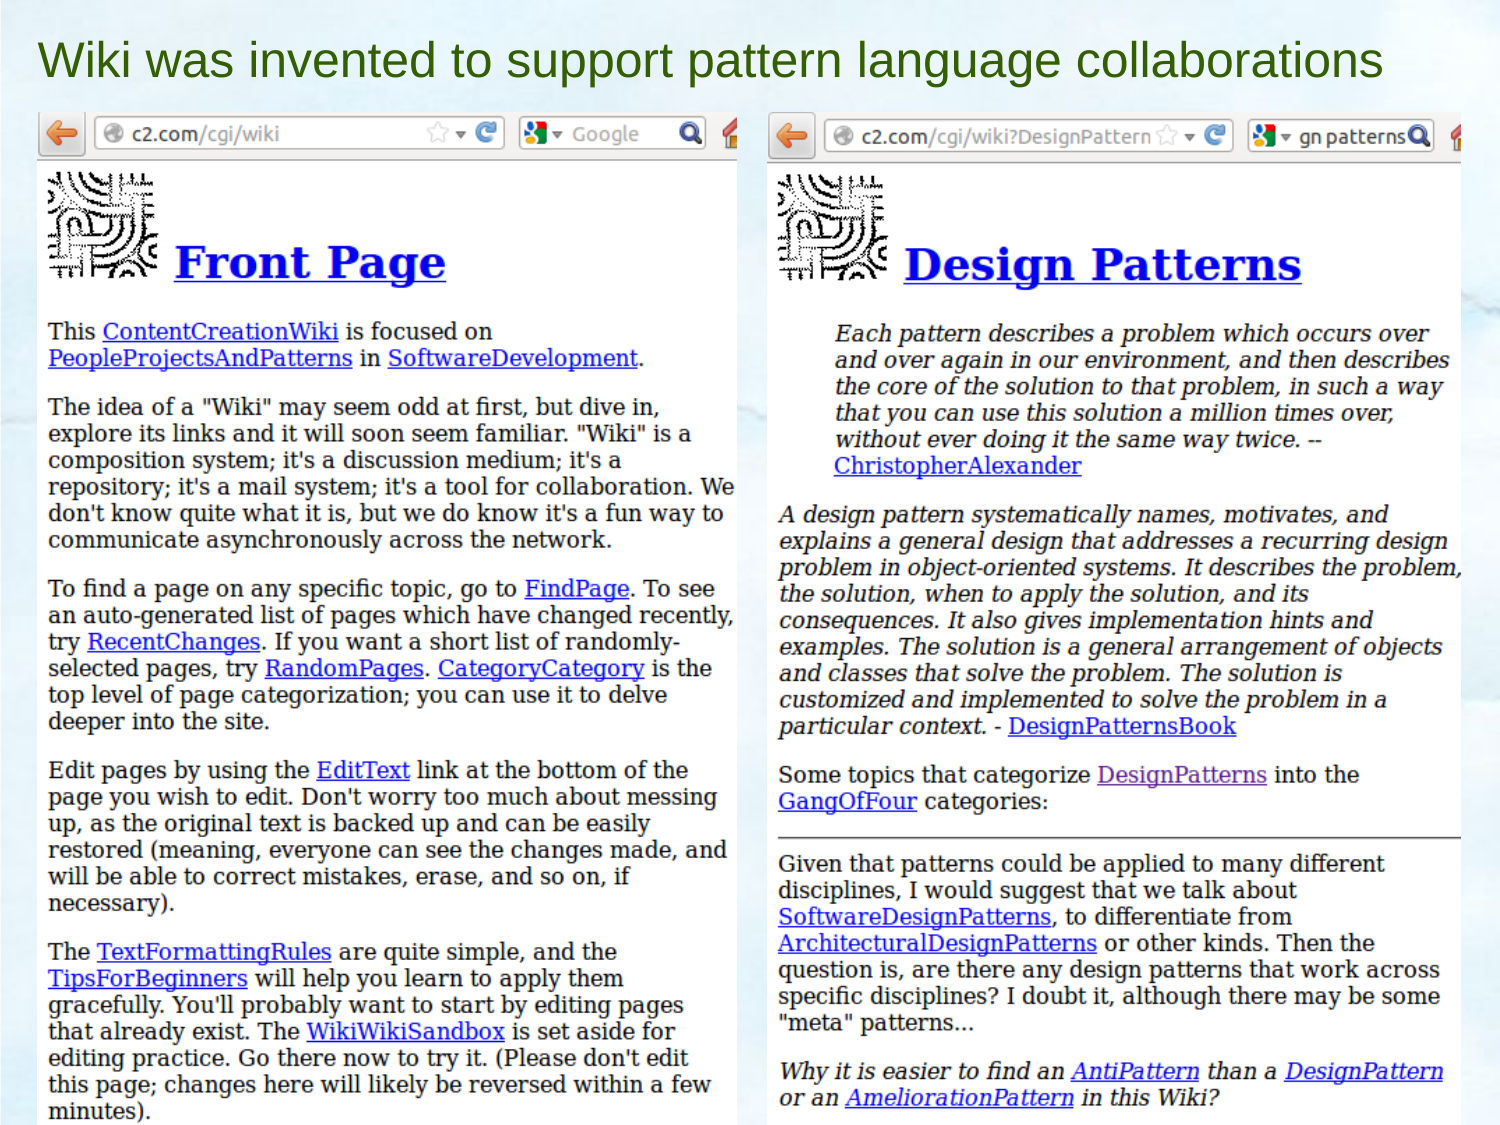

# Wiki was invented to support pattern language collaborations
Service Systems Thinking
31